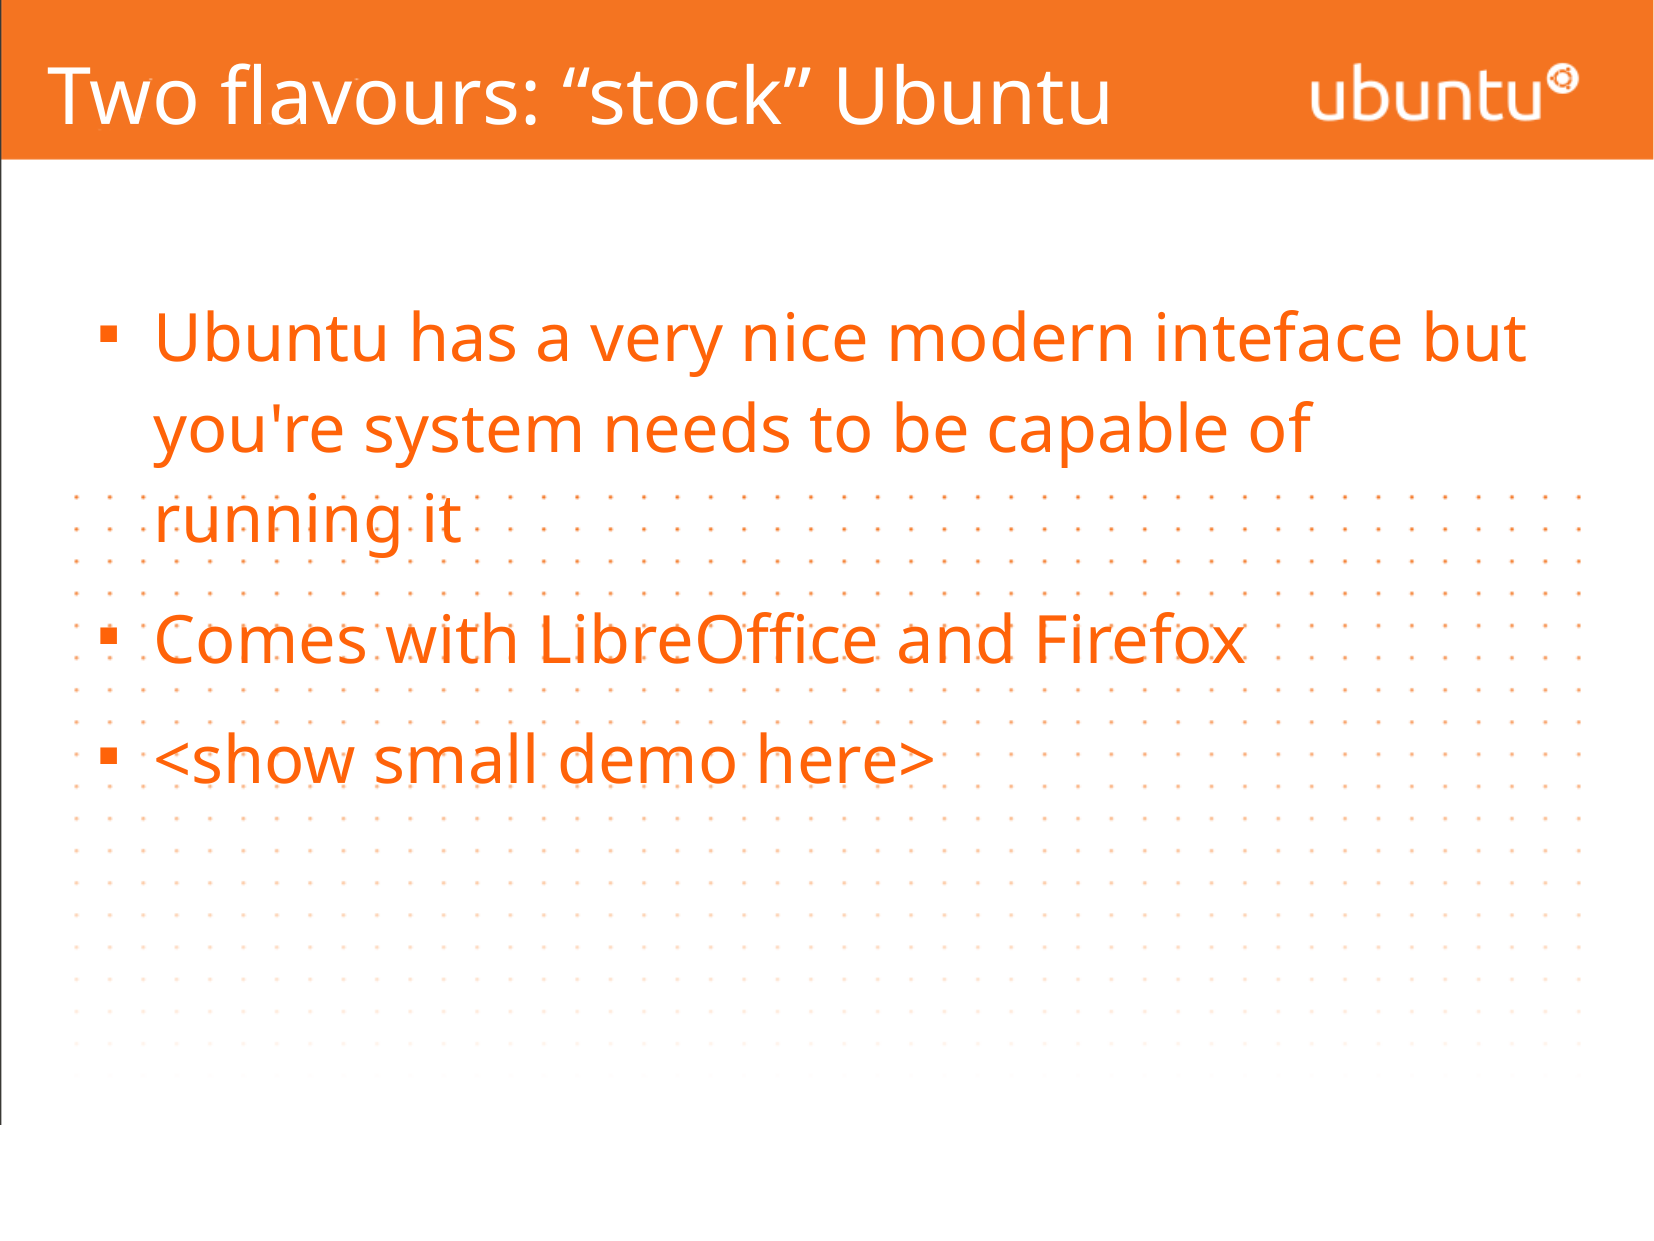

# Two flavours: “stock” Ubuntu
Ubuntu has a very nice modern inteface but you're system needs to be capable of running it
Comes with LibreOffice and Firefox
<show small demo here>